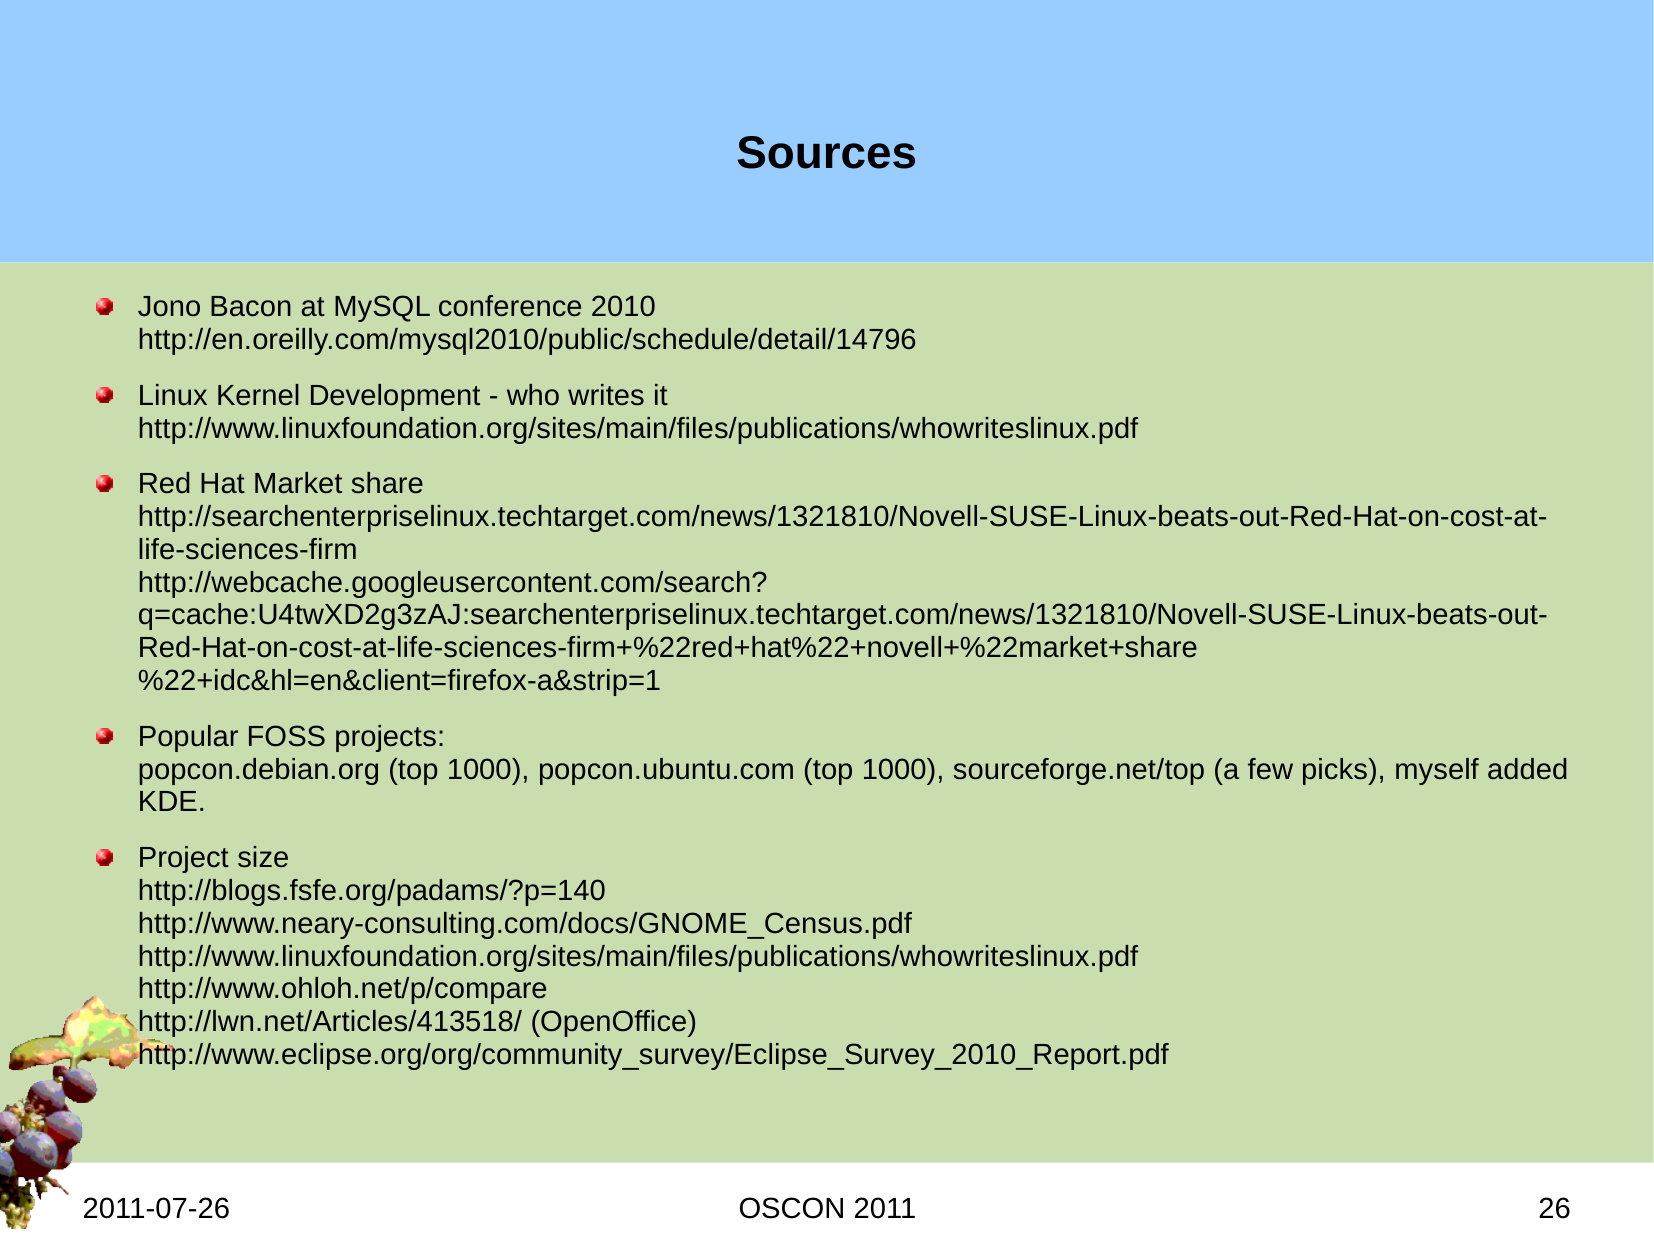

# Sources
Jono Bacon at MySQL conference 2010
http://en.oreilly.com/mysql2010/public/schedule/detail/14796
Linux Kernel Development - who writes it
http://www.linuxfoundation.org/sites/main/files/publications/whowriteslinux.pdf
Red Hat Market share
http://searchenterpriselinux.techtarget.com/news/1321810/Novell-SUSE-Linux-beats-out-Red-Hat-on-cost-at-life-sciences-firm
http://webcache.googleusercontent.com/search?q=cache:U4twXD2g3zAJ:searchenterpriselinux.techtarget.com/news/1321810/Novell-SUSE-Linux-beats-out-Red-Hat-on-cost-at-life-sciences-firm+%22red+hat%22+novell+%22market+share%22+idc&hl=en&client=firefox-a&strip=1
Popular FOSS projects:
popcon.debian.org (top 1000), popcon.ubuntu.com (top 1000), sourceforge.net/top (a few picks), myself added KDE.
Project size
http://blogs.fsfe.org/padams/?p=140
http://www.neary-consulting.com/docs/GNOME_Census.pdf
http://www.linuxfoundation.org/sites/main/files/publications/whowriteslinux.pdf
http://www.ohloh.net/p/compare
http://lwn.net/Articles/413518/ (OpenOffice)
http://www.eclipse.org/org/community_survey/Eclipse_Survey_2010_Report.pdf
2011-07-26
OSCON 2011
26